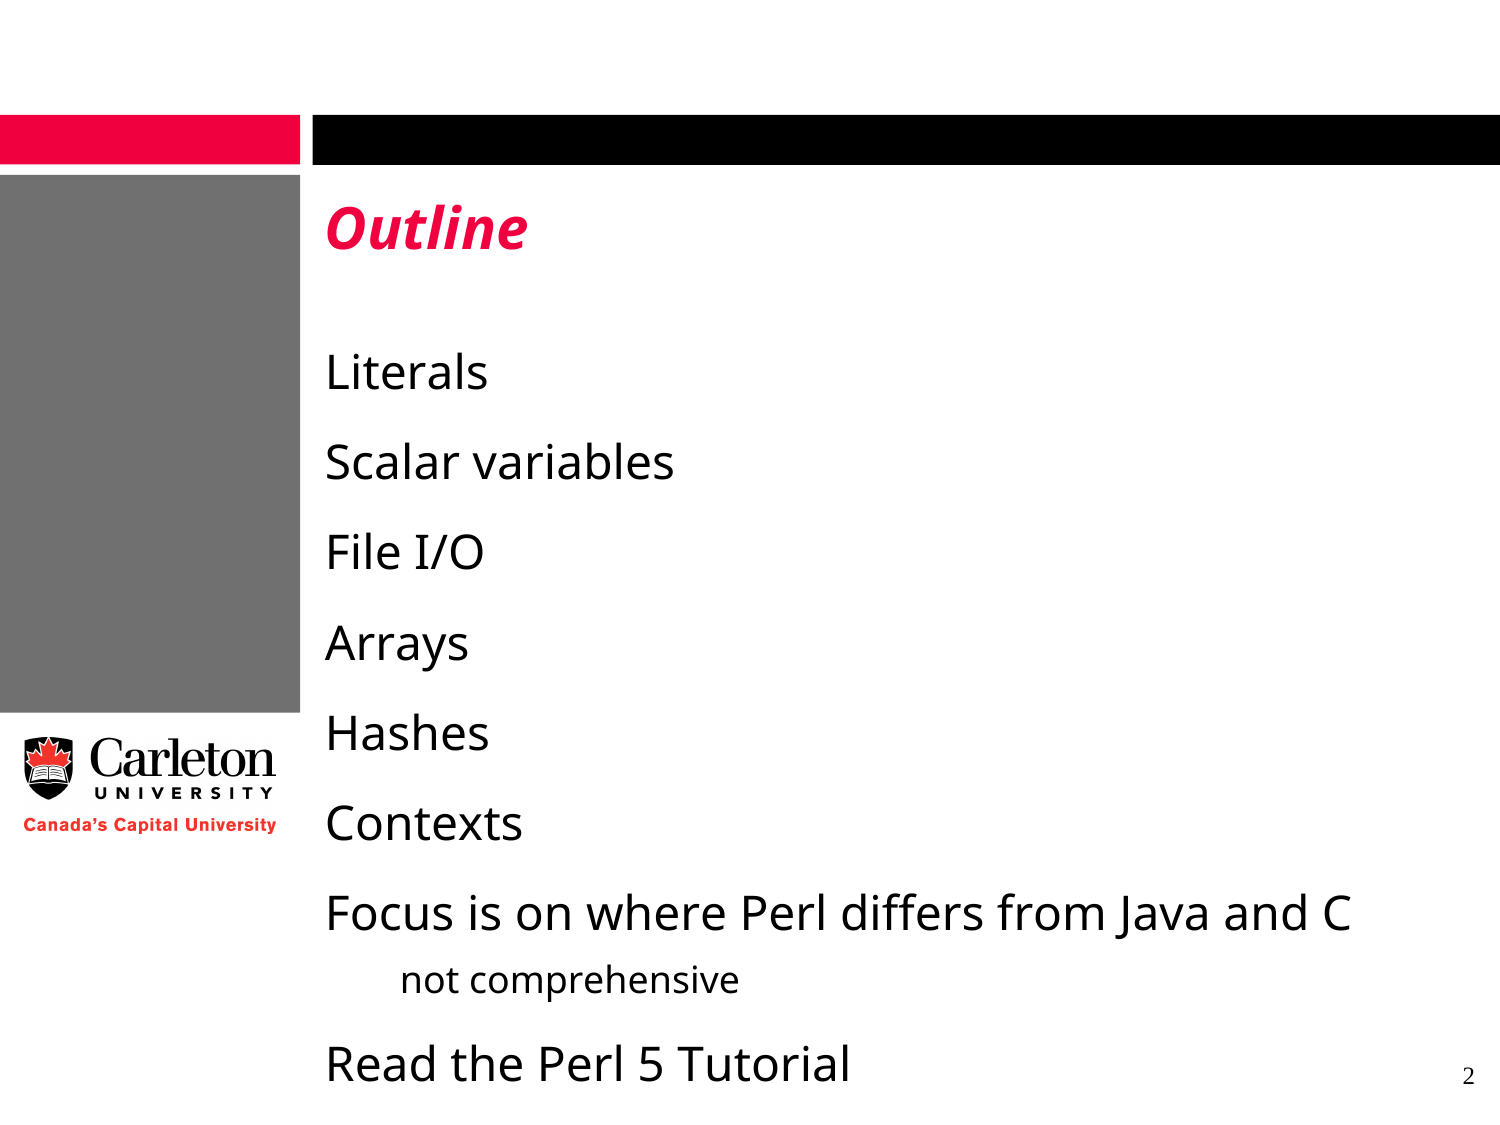

# Outline
Literals
Scalar variables
File I/O
Arrays
Hashes
Contexts
Focus is on where Perl differs from Java and C
not comprehensive
Read the Perl 5 Tutorial
2